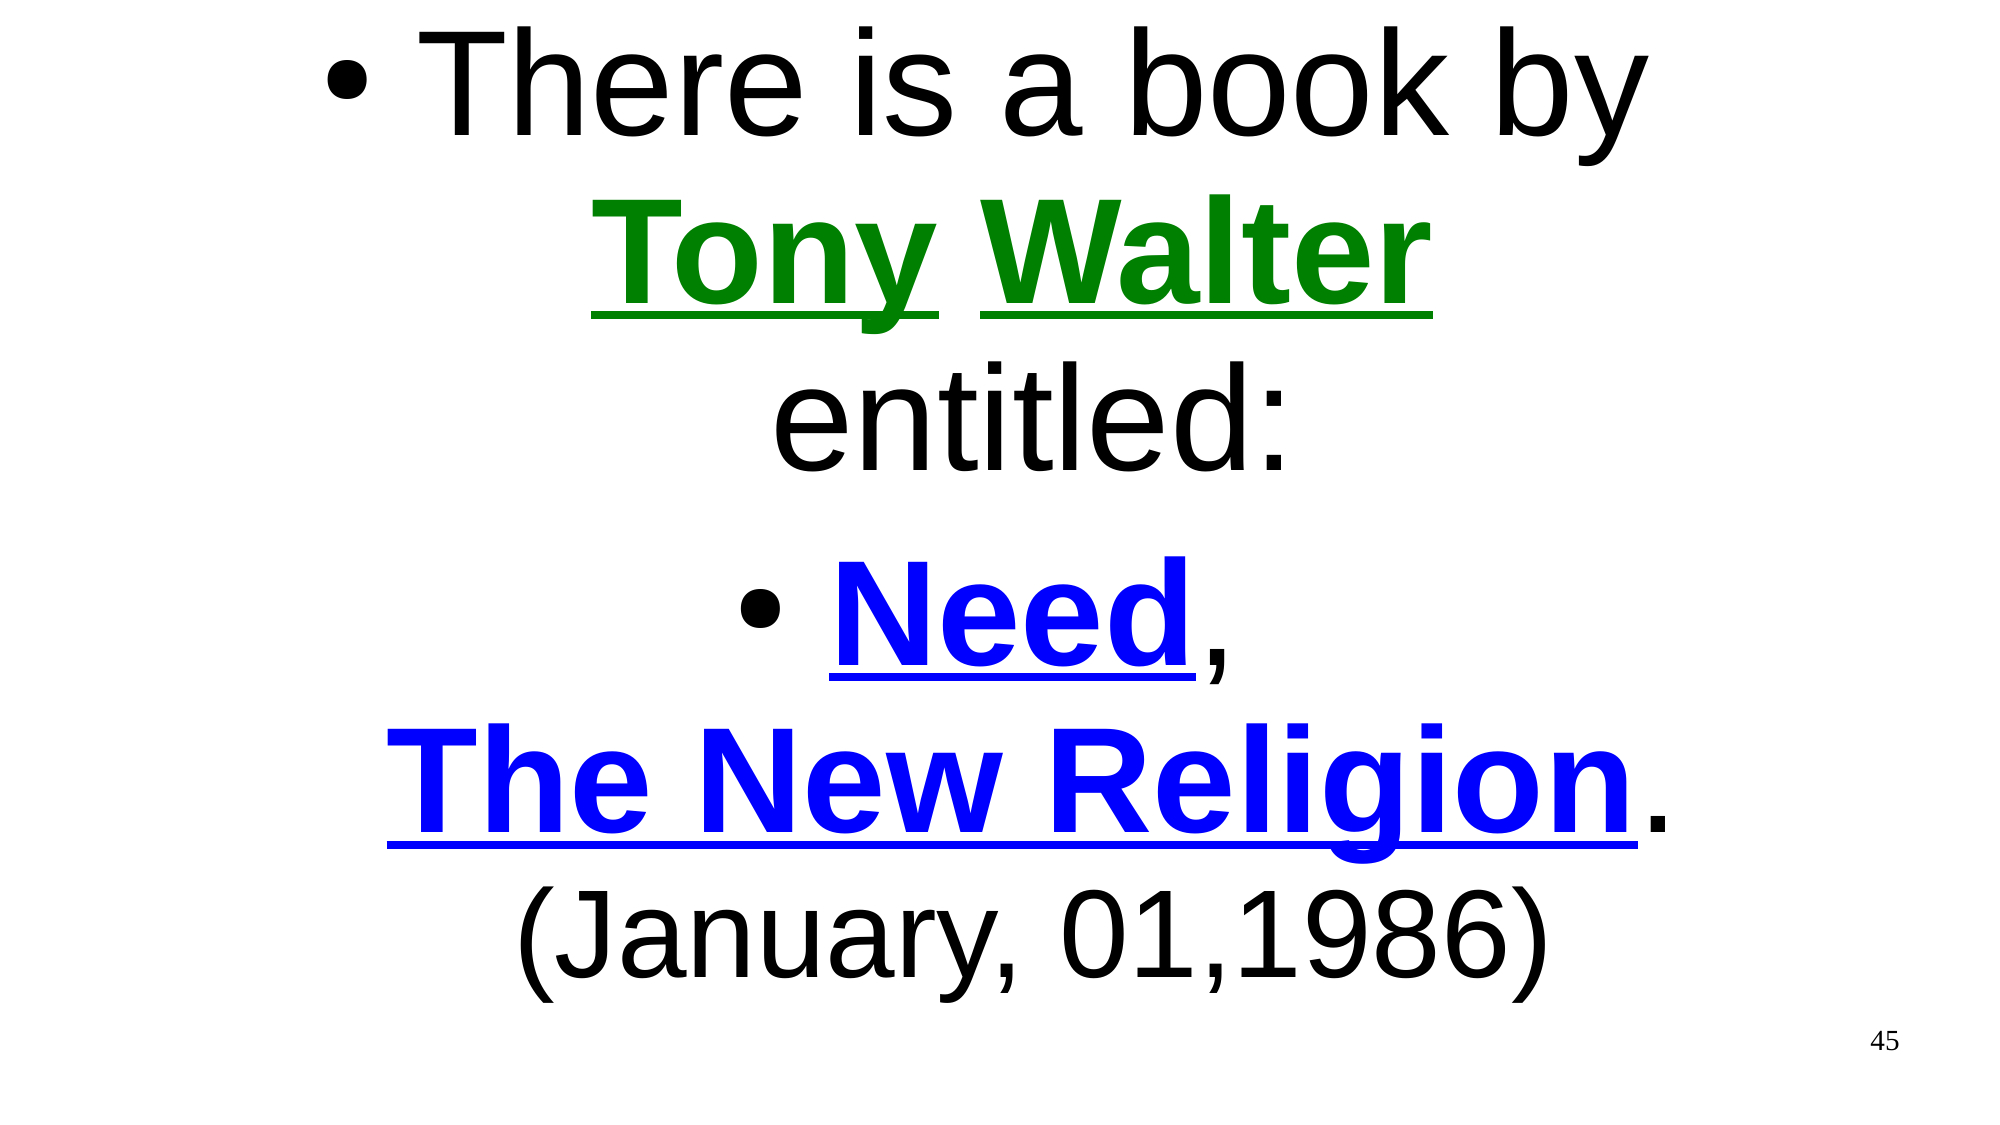

# There is a book by Tony Walter entitled:
 Need,
The New Religion.
(January, 01,1986)
45